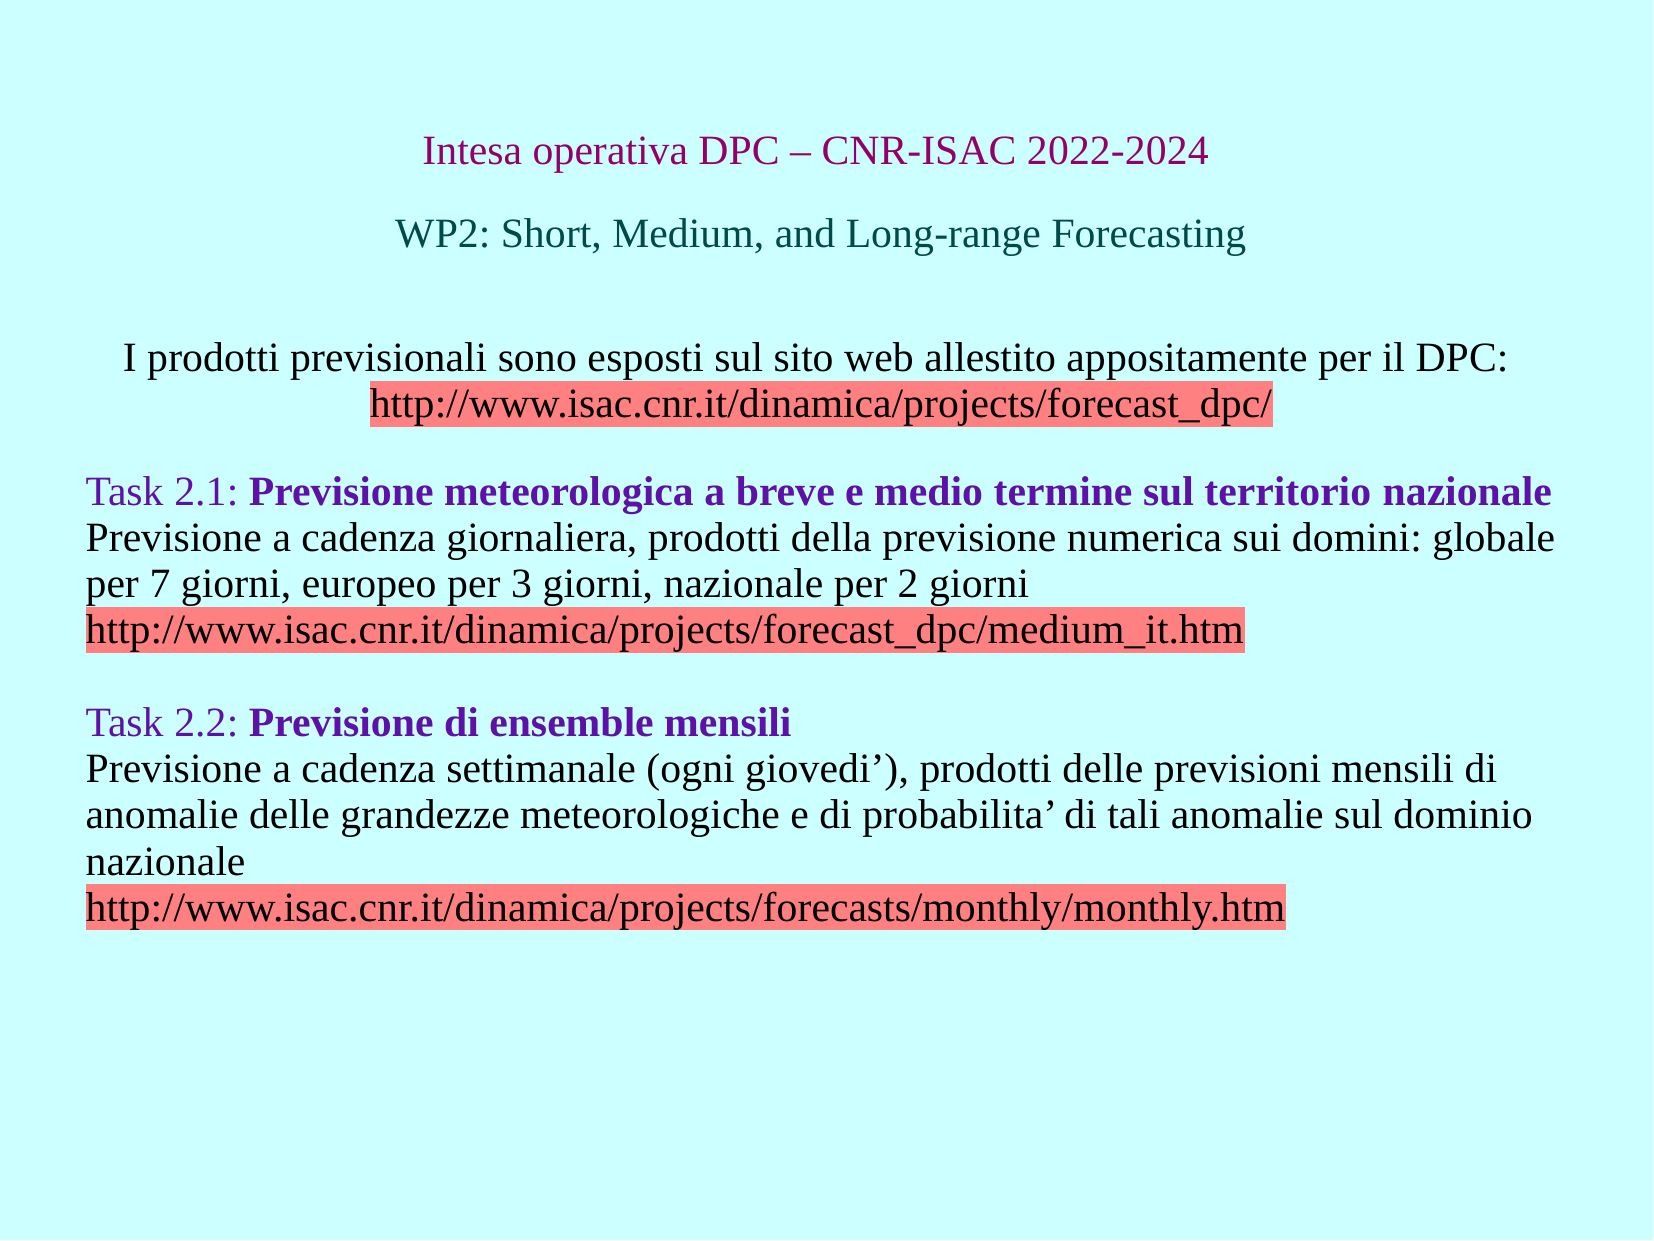

Intesa operativa DPC – CNR-ISAC 2022-2024
WP2: Short, Medium, and Long-range Forecasting
I prodotti previsionali sono esposti sul sito web allestito appositamente per il DPC:
http://www.isac.cnr.it/dinamica/projects/forecast_dpc/
Task 2.1: Previsione meteorologica a breve e medio termine sul territorio nazionale
Previsione a cadenza giornaliera, prodotti della previsione numerica sui domini: globale per 7 giorni, europeo per 3 giorni, nazionale per 2 giorni
http://www.isac.cnr.it/dinamica/projects/forecast_dpc/medium_it.htm
Task 2.2: Previsione di ensemble mensili
Previsione a cadenza settimanale (ogni giovedi’), prodotti delle previsioni mensili di anomalie delle grandezze meteorologiche e di probabilita’ di tali anomalie sul dominio nazionale
http://www.isac.cnr.it/dinamica/projects/forecasts/monthly/monthly.htm